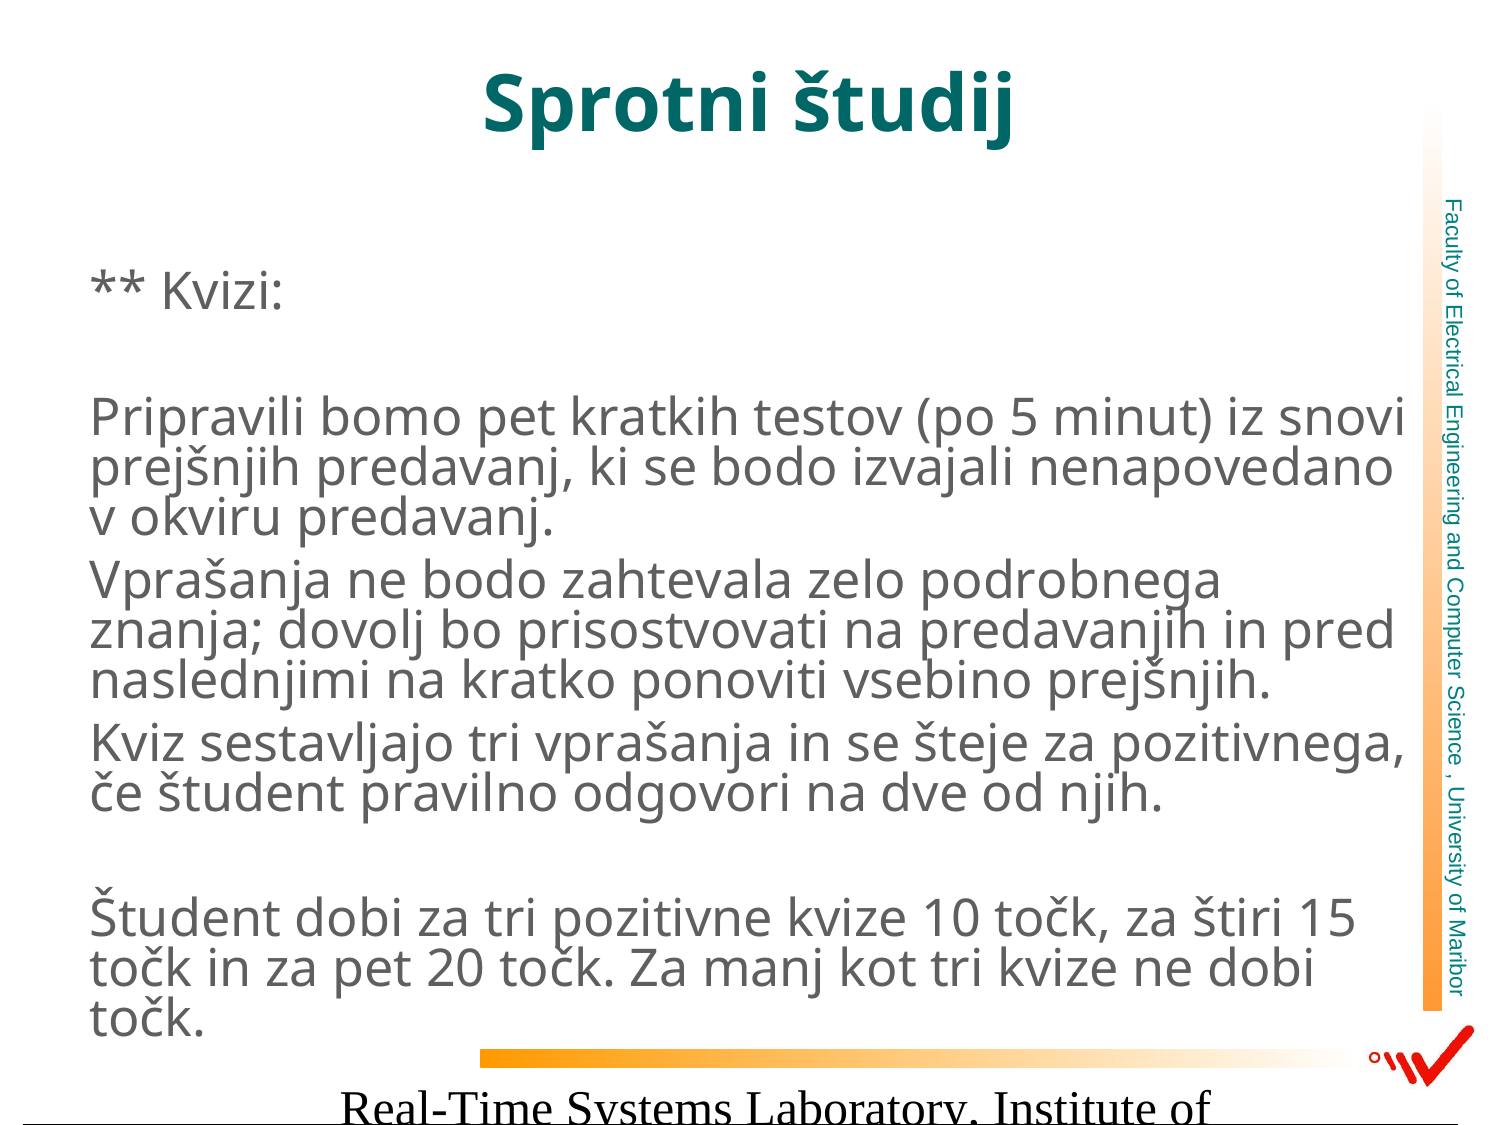

# Sprotni študij
** Kvizi:
Pripravili bomo pet kratkih testov (po 5 minut) iz snovi prejšnjih predavanj, ki se bodo izvajali nenapovedano v okviru predavanj.
Vprašanja ne bodo zahtevala zelo podrobnega znanja; dovolj bo prisostvovati na predavanjih in pred naslednjimi na kratko ponoviti vsebino prejšnjih.
Kviz sestavljajo tri vprašanja in se šteje za pozitivnega, če študent pravilno odgovori na dve od njih.
Študent dobi za tri pozitivne kvize 10 točk, za štiri 15 točk in za pet 20 točk. Za manj kot tri kvize ne dobi točk.